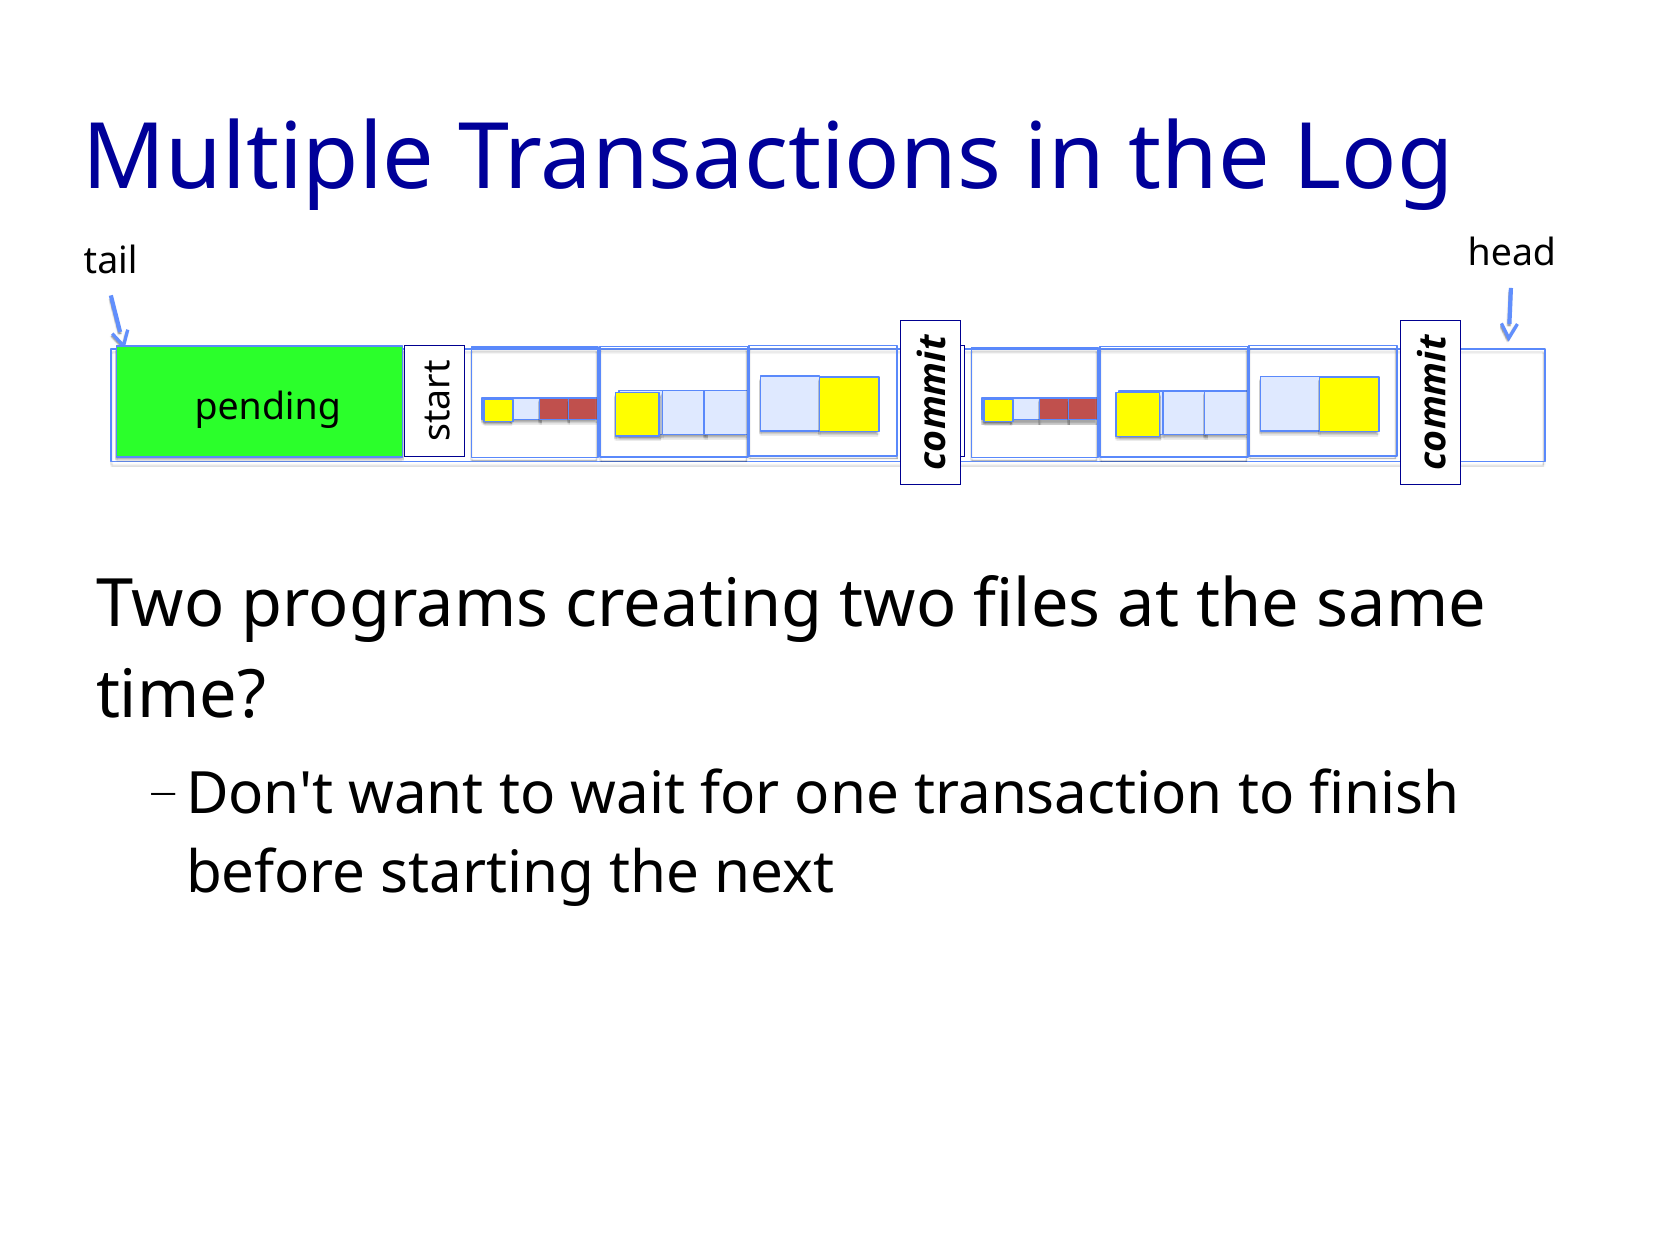

# Multiple Transactions in the Log
head
tail
start
commit
start
commit
pending
Two programs creating two files at the same time?
Don't want to wait for one transaction to finish before starting the next